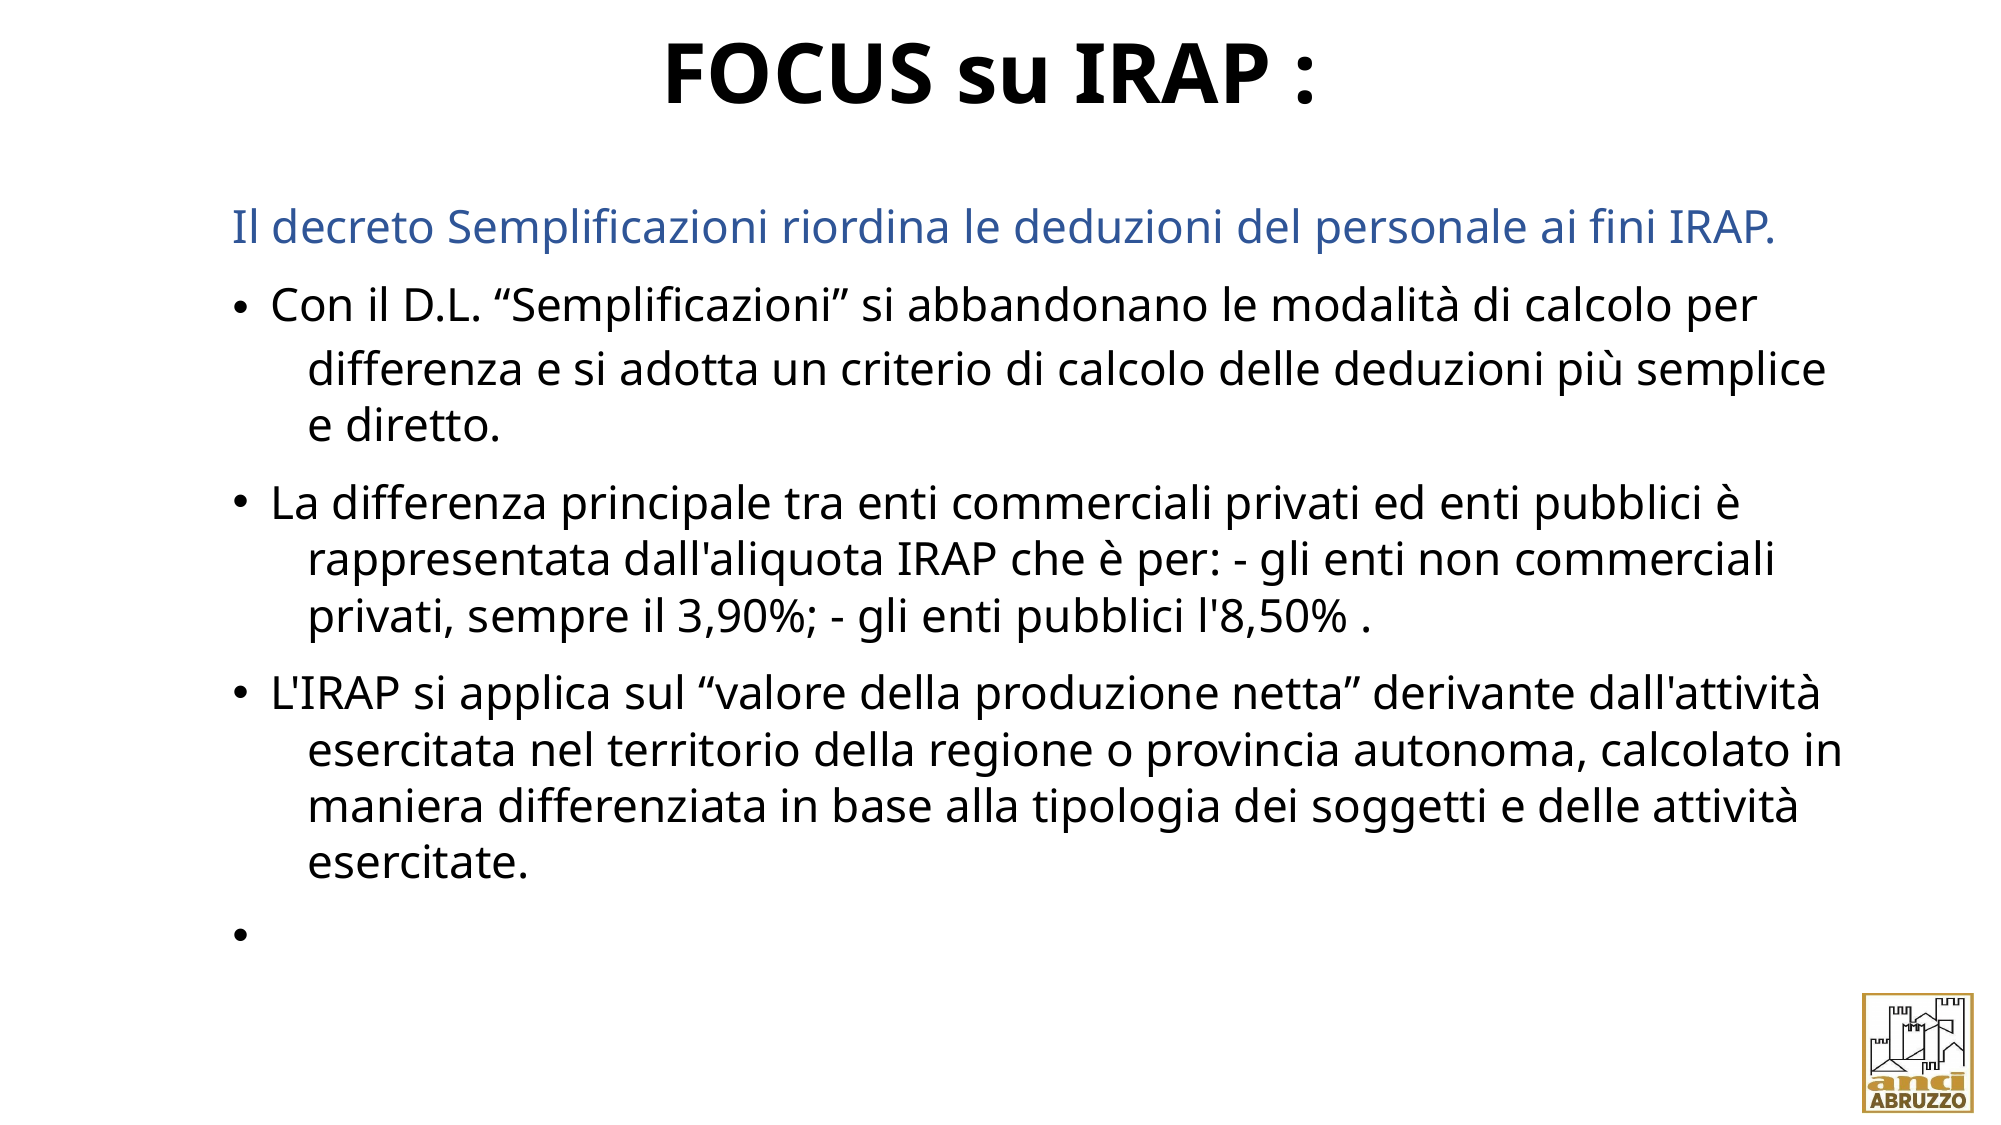

# FOCUS su IRAP :
Il decreto Semplificazioni riordina le deduzioni del personale ai fini IRAP.
Con il D.L. “Semplificazioni” si abbandonano le modalità di calcolo per differenza e si adotta un criterio di calcolo delle deduzioni più semplice e diretto.
La differenza principale tra enti commerciali privati ed enti pubblici è rappresentata dall'aliquota IRAP che è per: - gli enti non commerciali privati, sempre il 3,90%; - gli enti pubblici l'8,50% .
L'IRAP si applica sul “valore della produzione netta” derivante dall'attività esercitata nel territorio della regione o provincia autonoma, calcolato in maniera differenziata in base alla tipologia dei soggetti e delle attività esercitate.